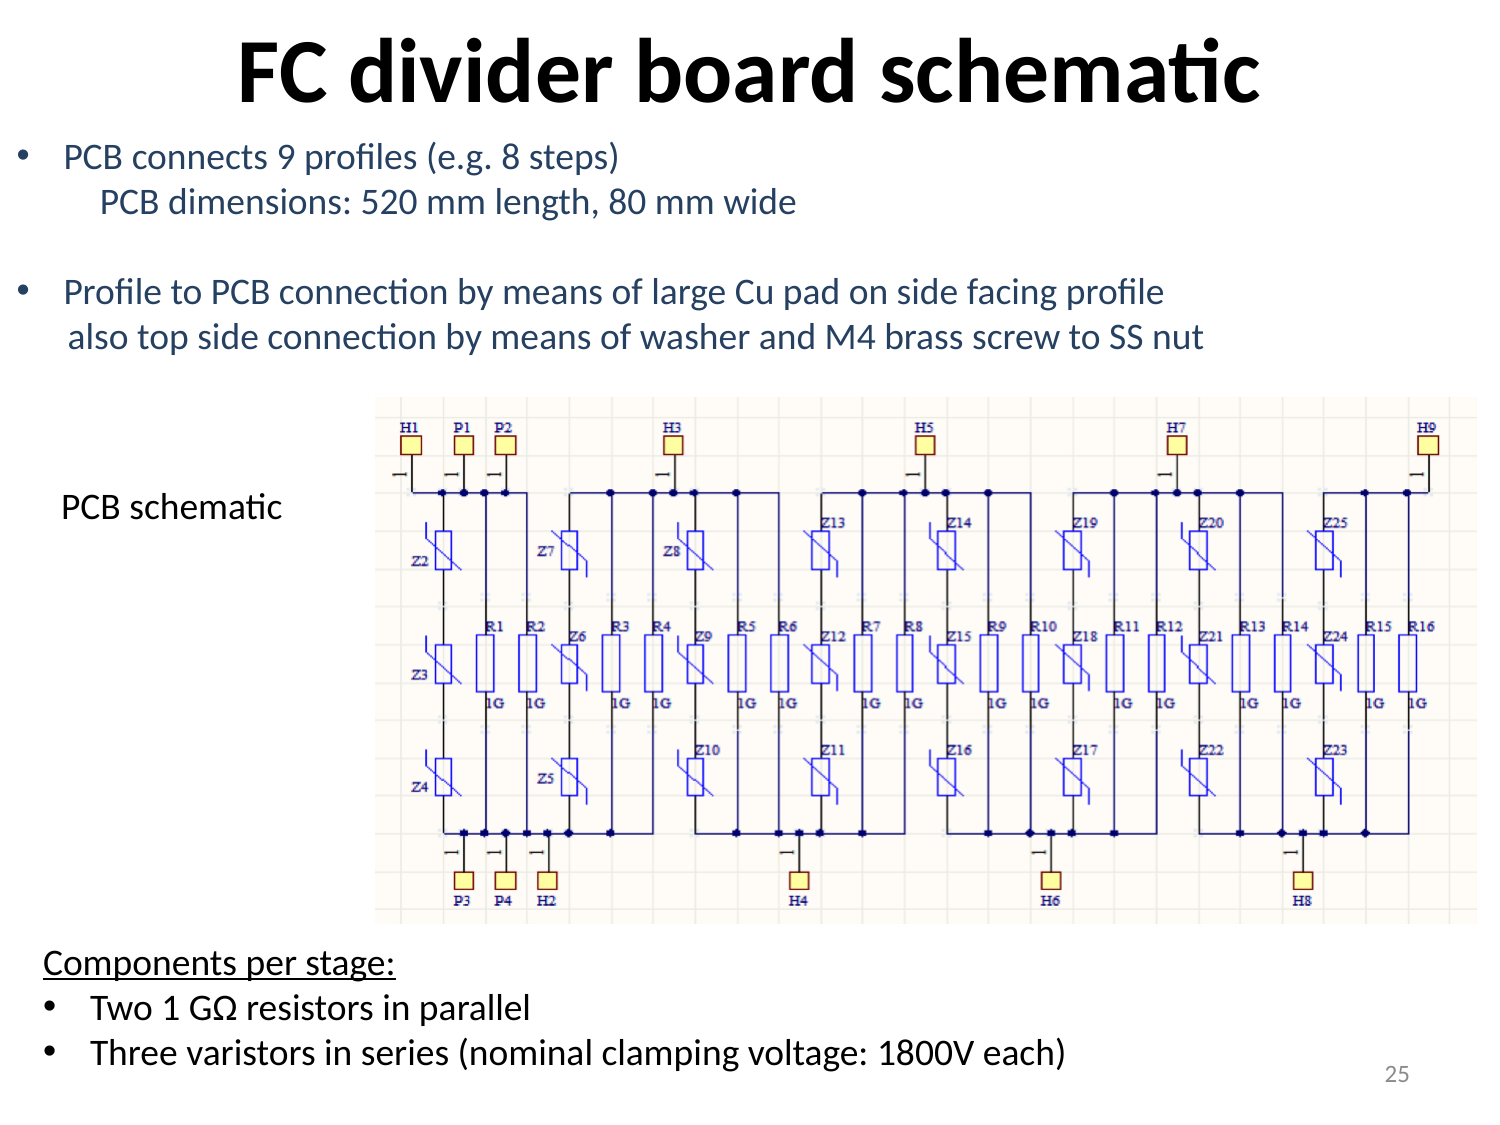

# FC divider board schematic
PCB connects 9 profiles (e.g. 8 steps)
	 PCB dimensions: 520 mm length, 80 mm wide
Profile to PCB connection by means of large Cu pad on side facing profile
 also top side connection by means of washer and M4 brass screw to SS nut
PCB schematic
Components per stage:
Two 1 GΩ resistors in parallel
Three varistors in series (nominal clamping voltage: 1800V each)